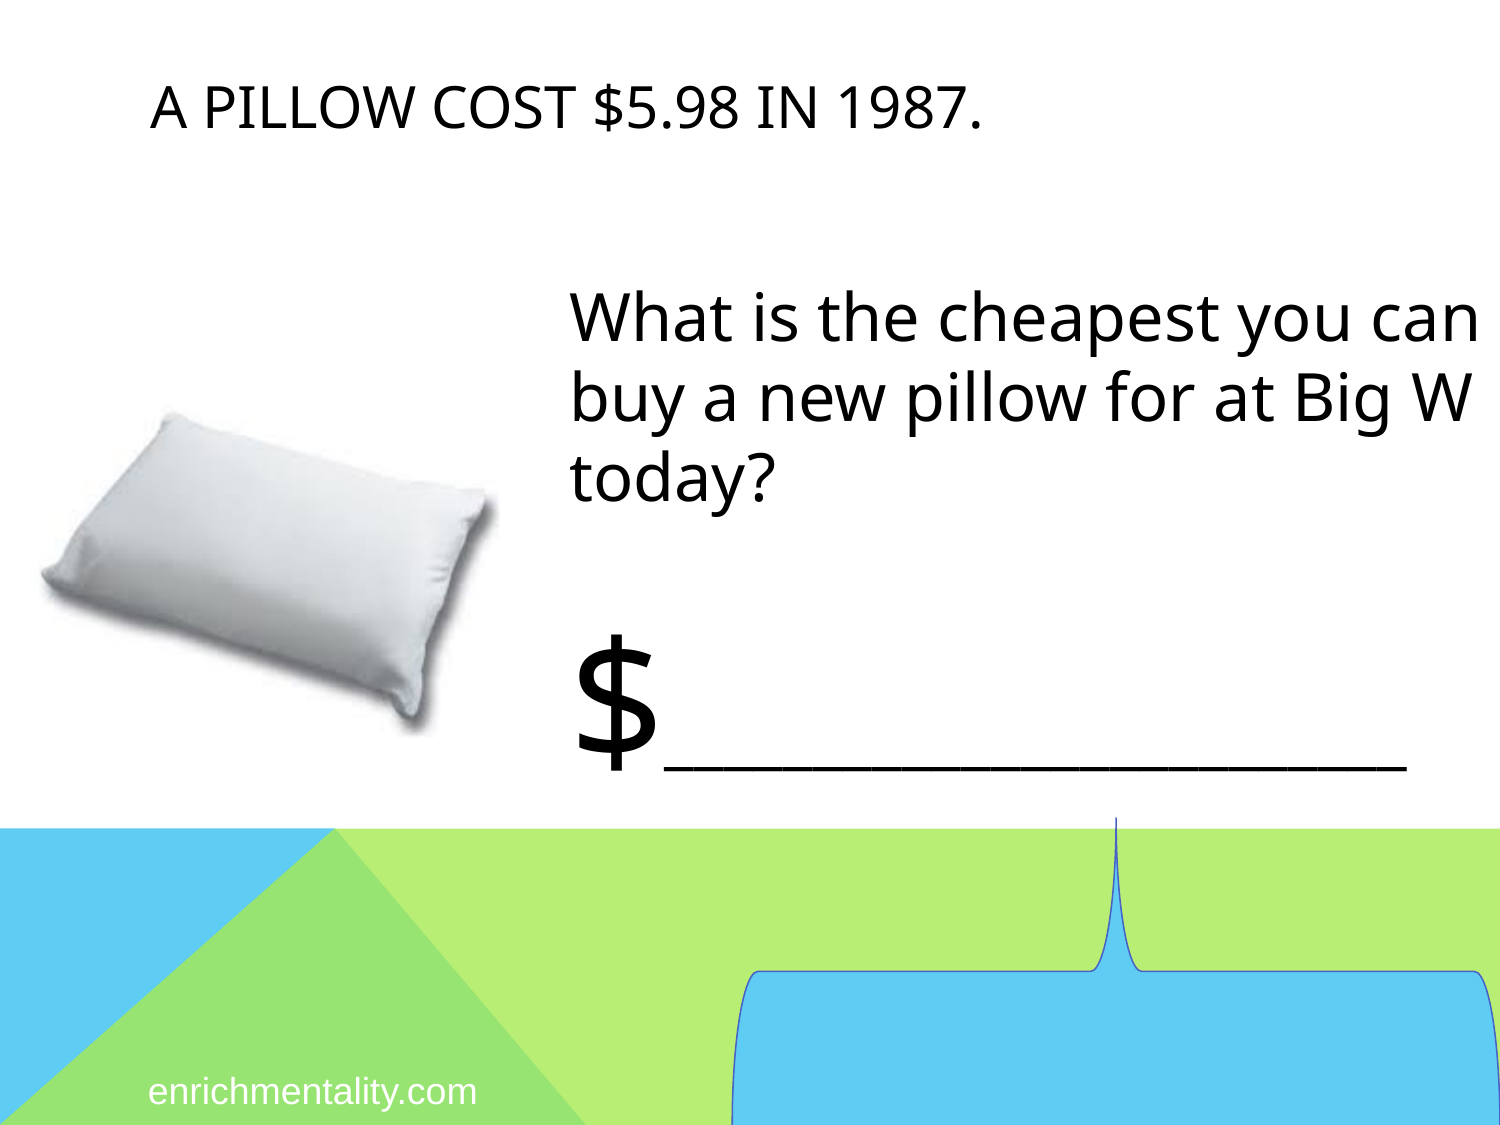

# A Pillow cost $5.98 in 1987.
What is the cheapest you can
buy a new pillow for at Big W
today?
$_________________________
$3
enrichmentality.com